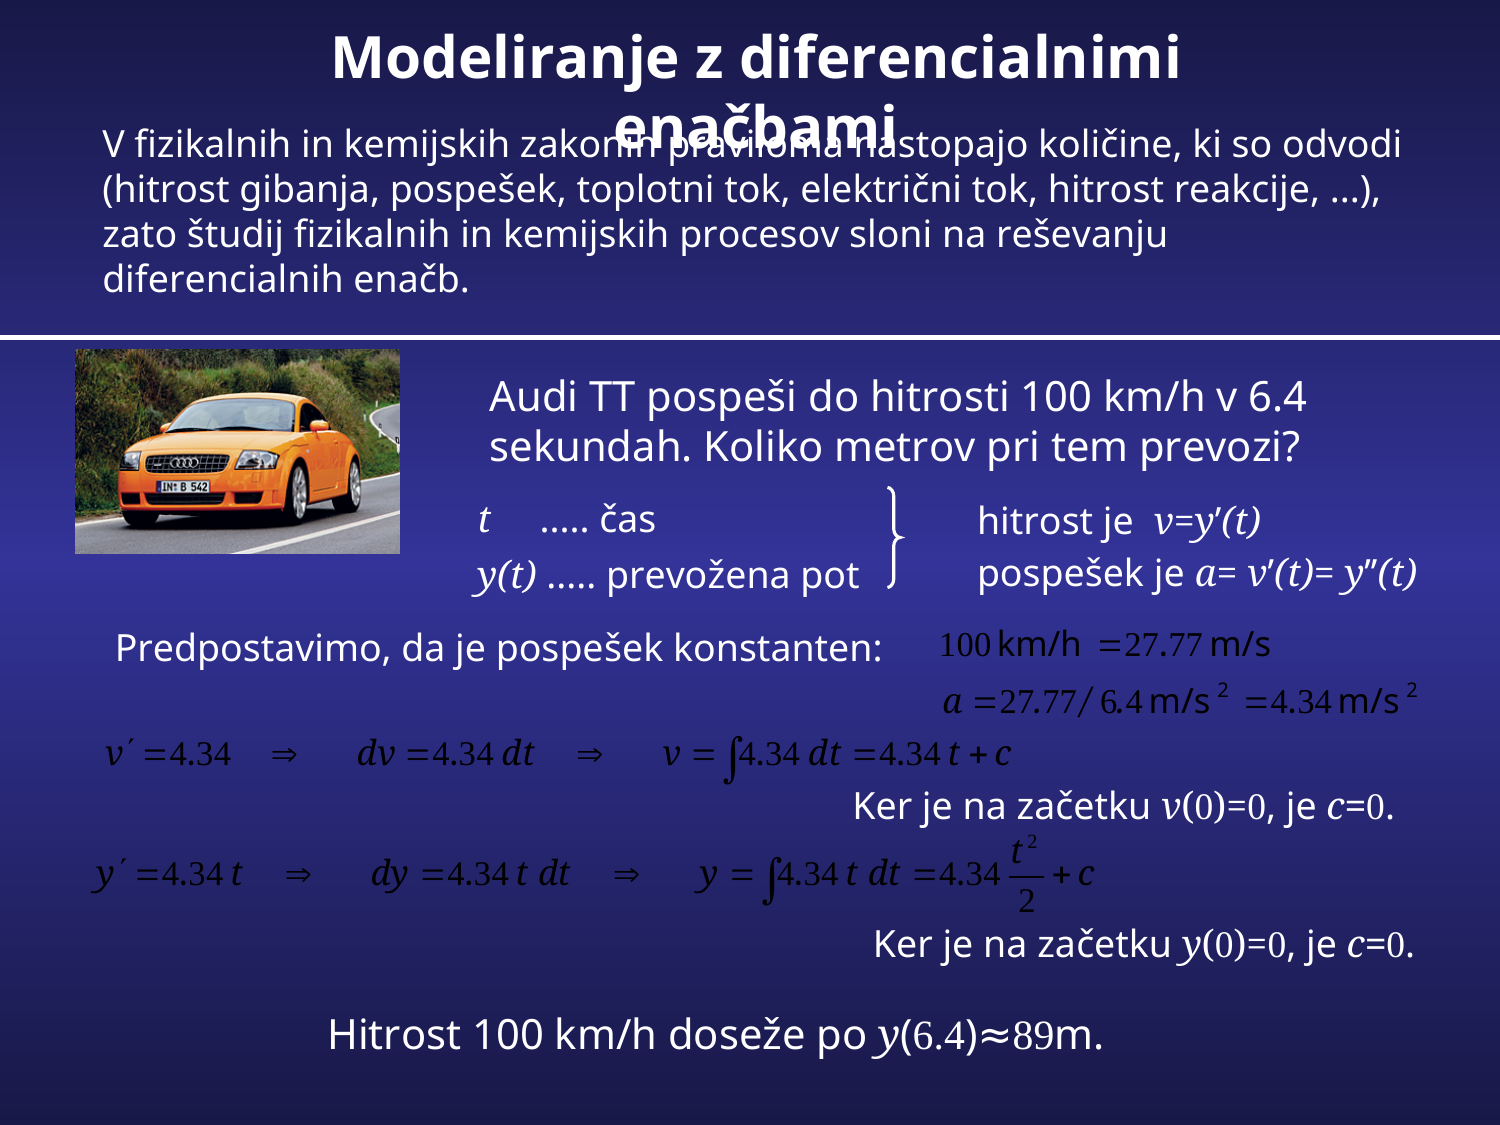

Modeliranje z diferencialnimi enačbami
V fizikalnih in kemijskih zakonih praviloma nastopajo količine, ki so odvodi (hitrost gibanja, pospešek, toplotni tok, električni tok, hitrost reakcije, ...), zato študij fizikalnih in kemijskih procesov sloni na reševanju diferencialnih enačb.
Audi TT pospeši do hitrosti 100 km/h v 6.4 sekundah. Koliko metrov pri tem prevozi?
t ..... čas
y(t) ..... prevožena pot
hitrost je v=y’(t)
pospešek je a= v’(t)= y’’(t)
Predpostavimo, da je pospešek konstanten:
Ker je na začetku v(0)=0, je c=0.
Ker je na začetku y(0)=0, je c=0.
Hitrost 100 km/h doseže po y(6.4)≈89m.